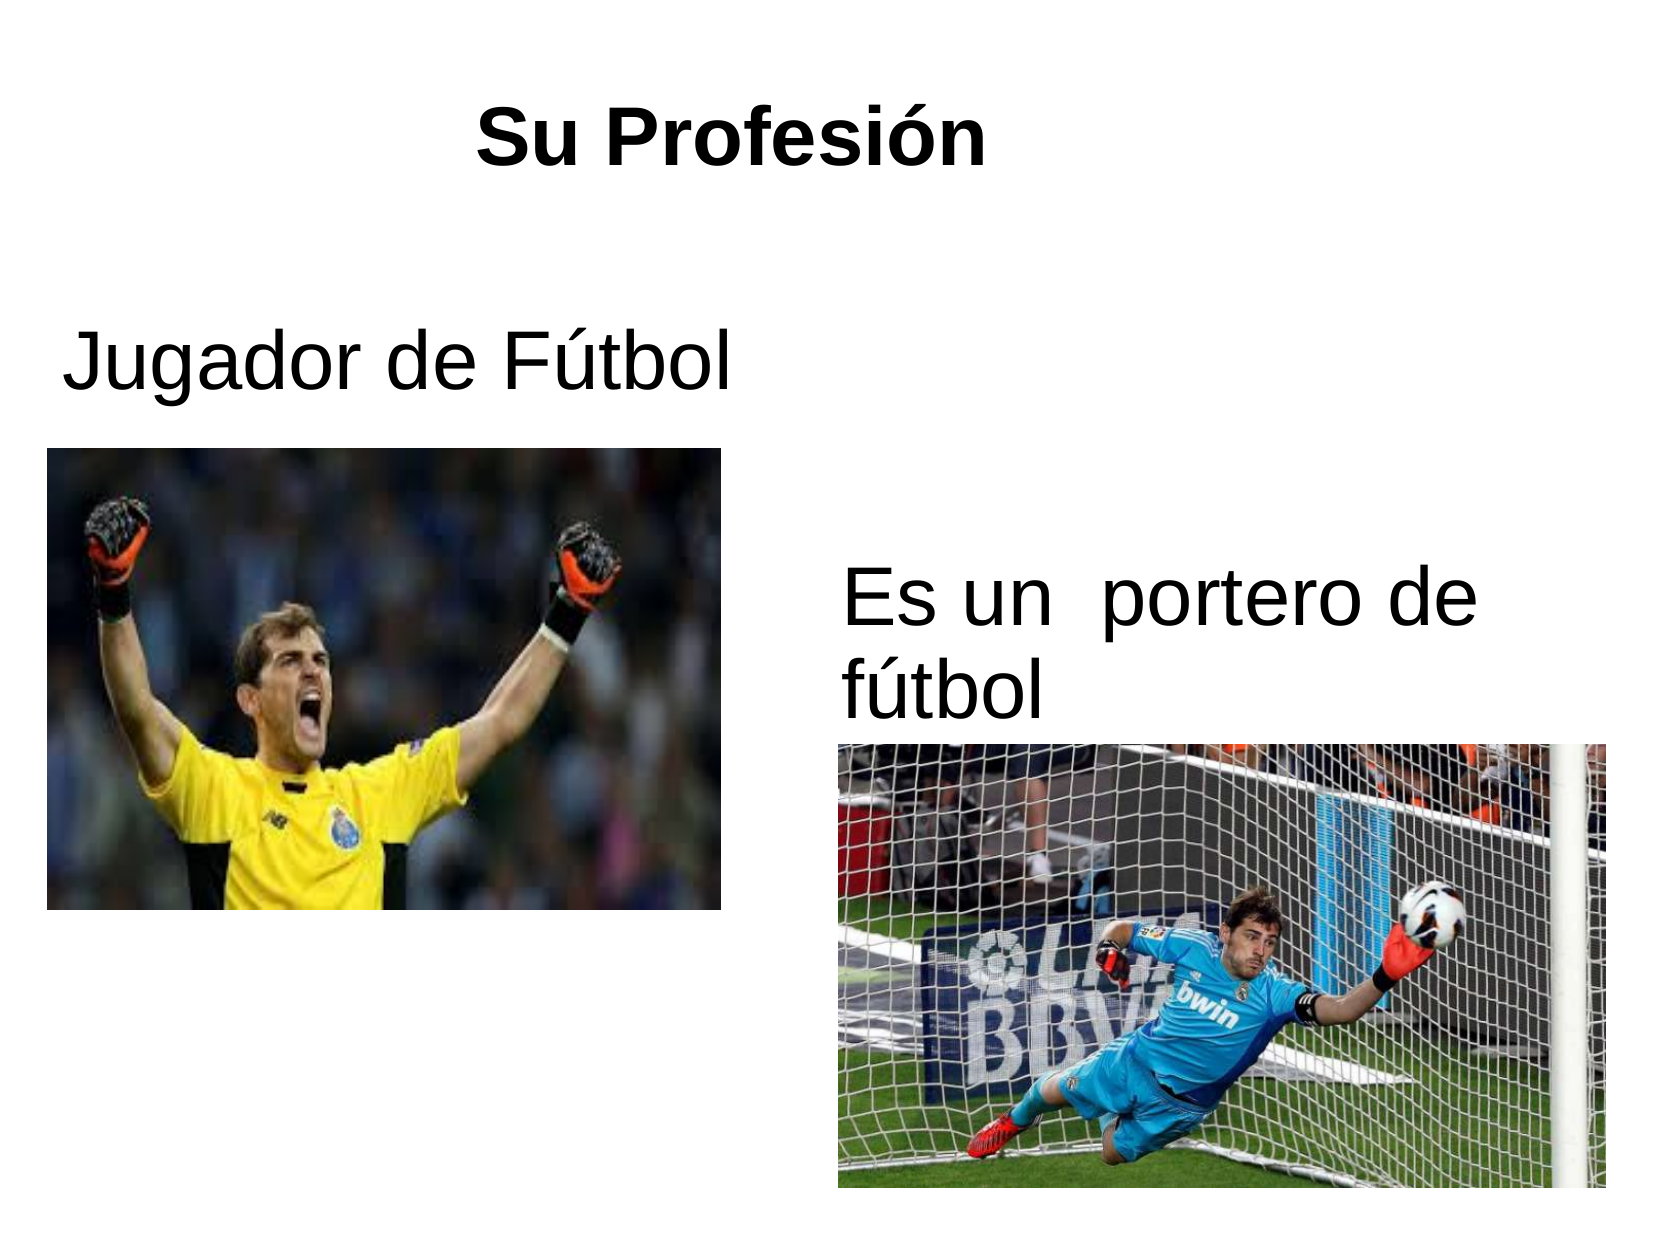

Su Profesión
Jugador de Fútbol
Es un portero de fútbol